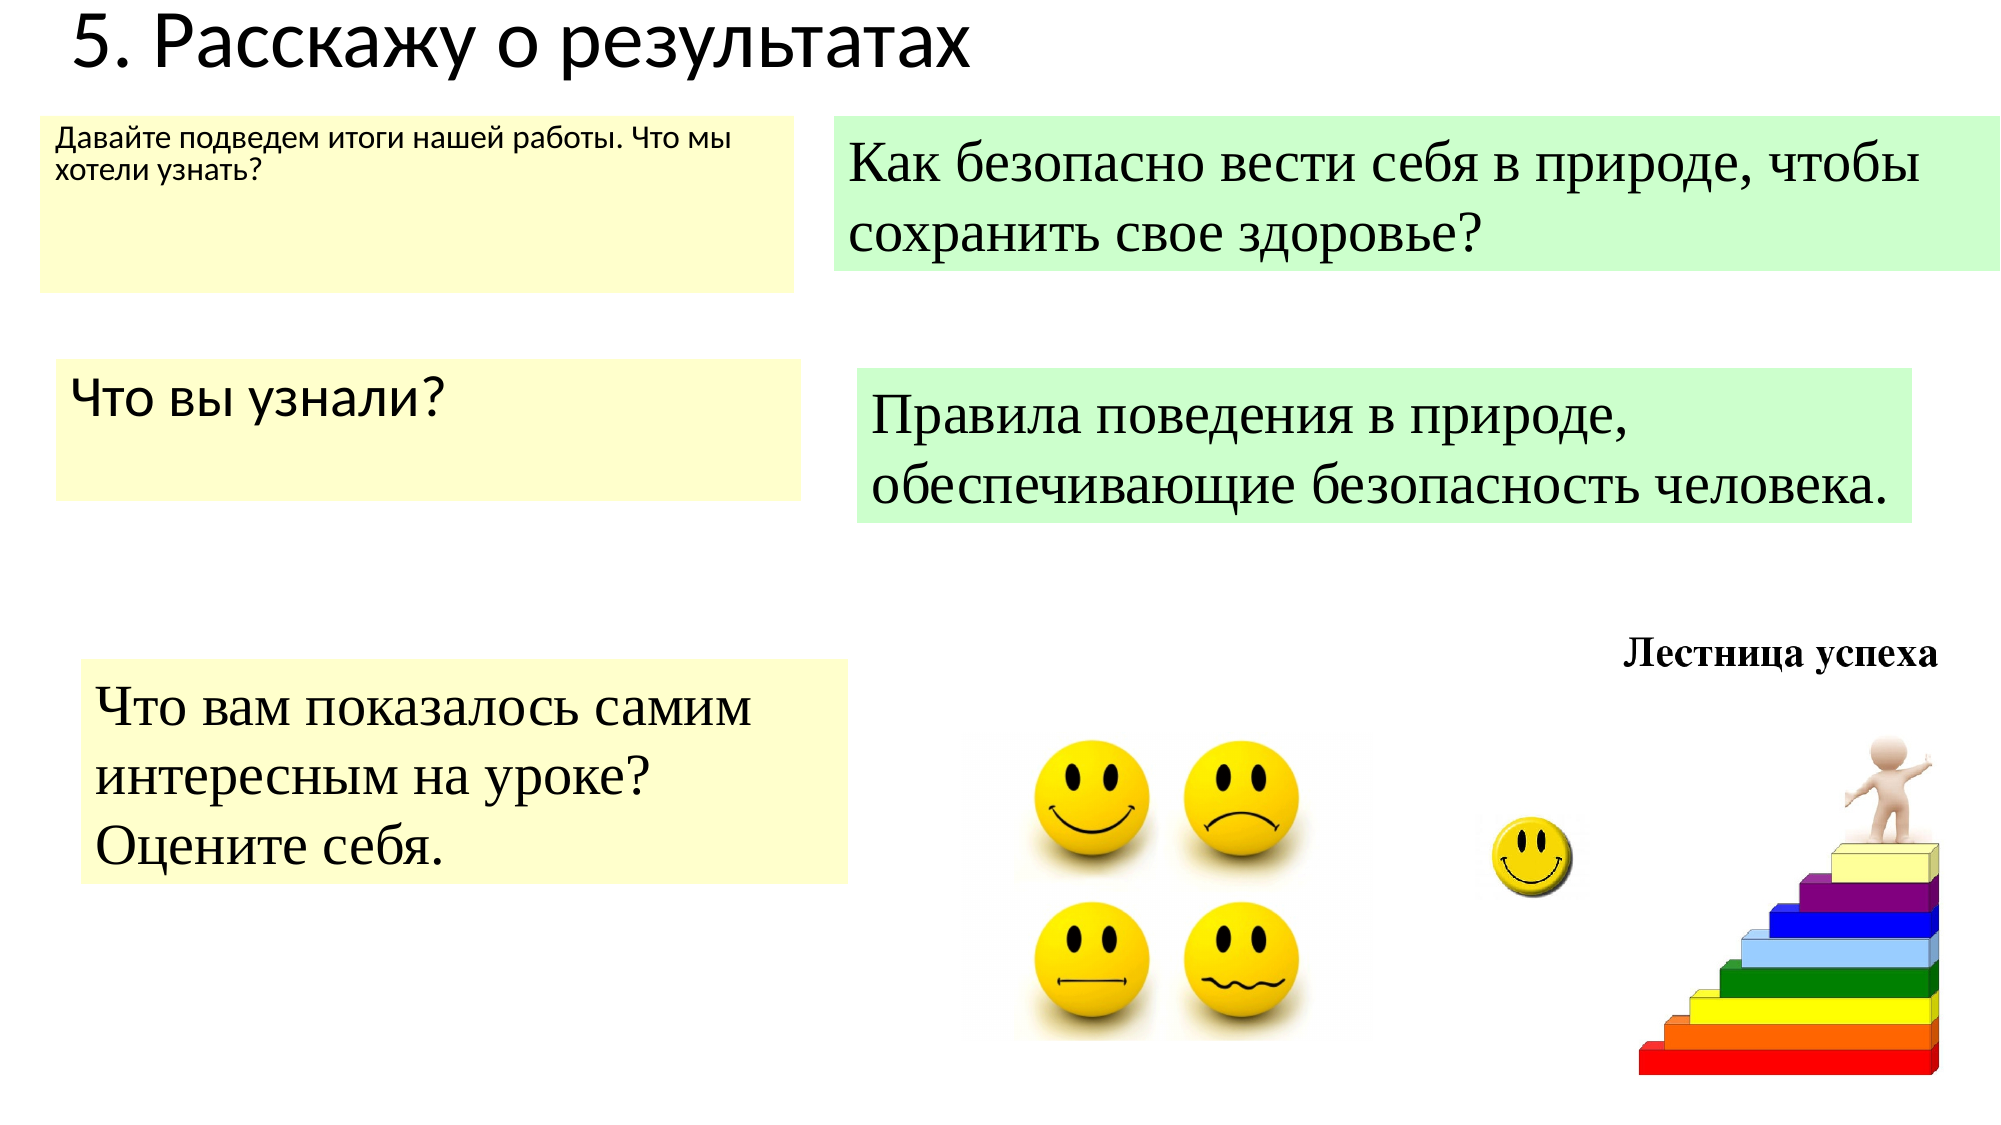

# 5. Расскажу о результатах
Давайте подведем итоги нашей работы. Что мы хотели узнать?
Как безопасно вести себя в природе, чтобы сохранить свое здоровье?
Что вы узнали?
Правила поведения в природе, обеспечивающие безопасность человека.
Что вам показалось самим интересным на уроке? Оцените себя.